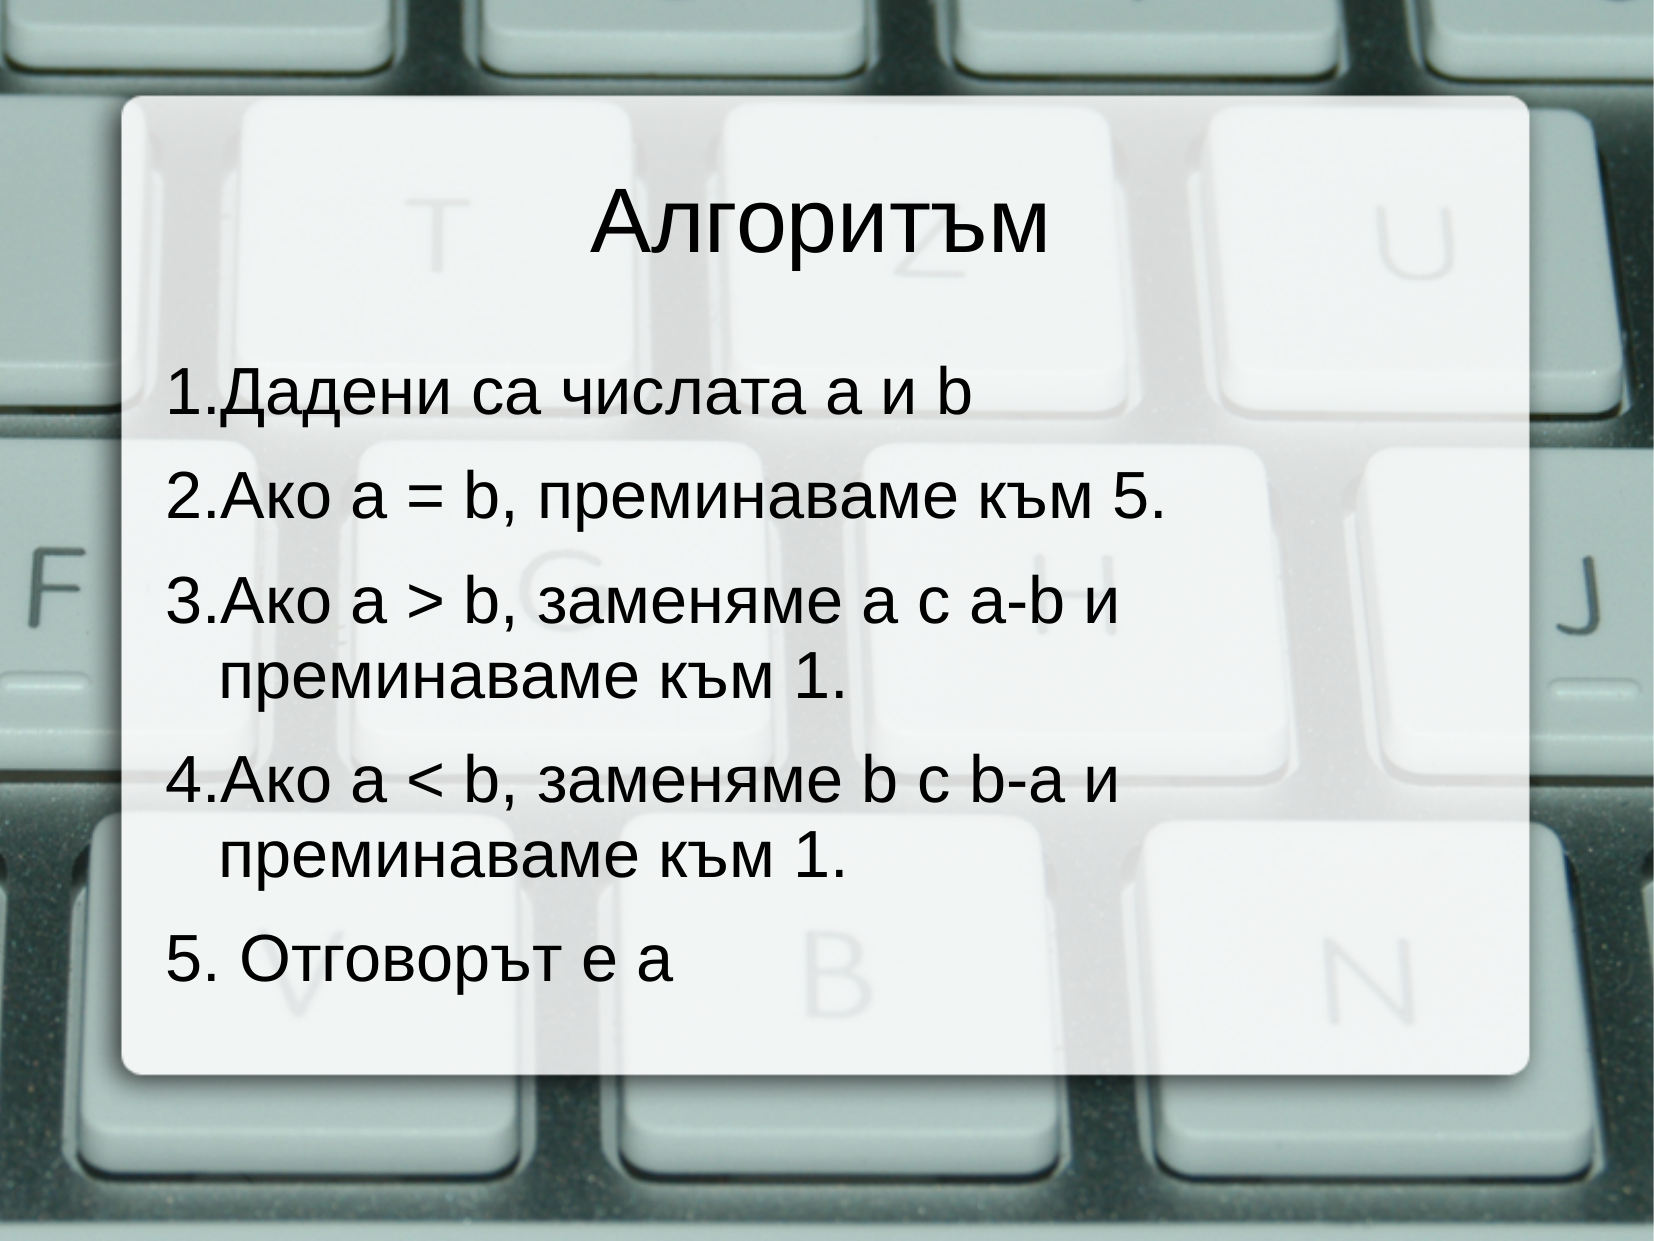

# Алгоритъм
Дадени са числата a и b
Ако a = b, преминаваме към 5.
Ако a > b, заменяме a с a-b и преминаваме към 1.
Ако a < b, заменяме b с b-a и преминаваме към 1.
 Отговорът е a